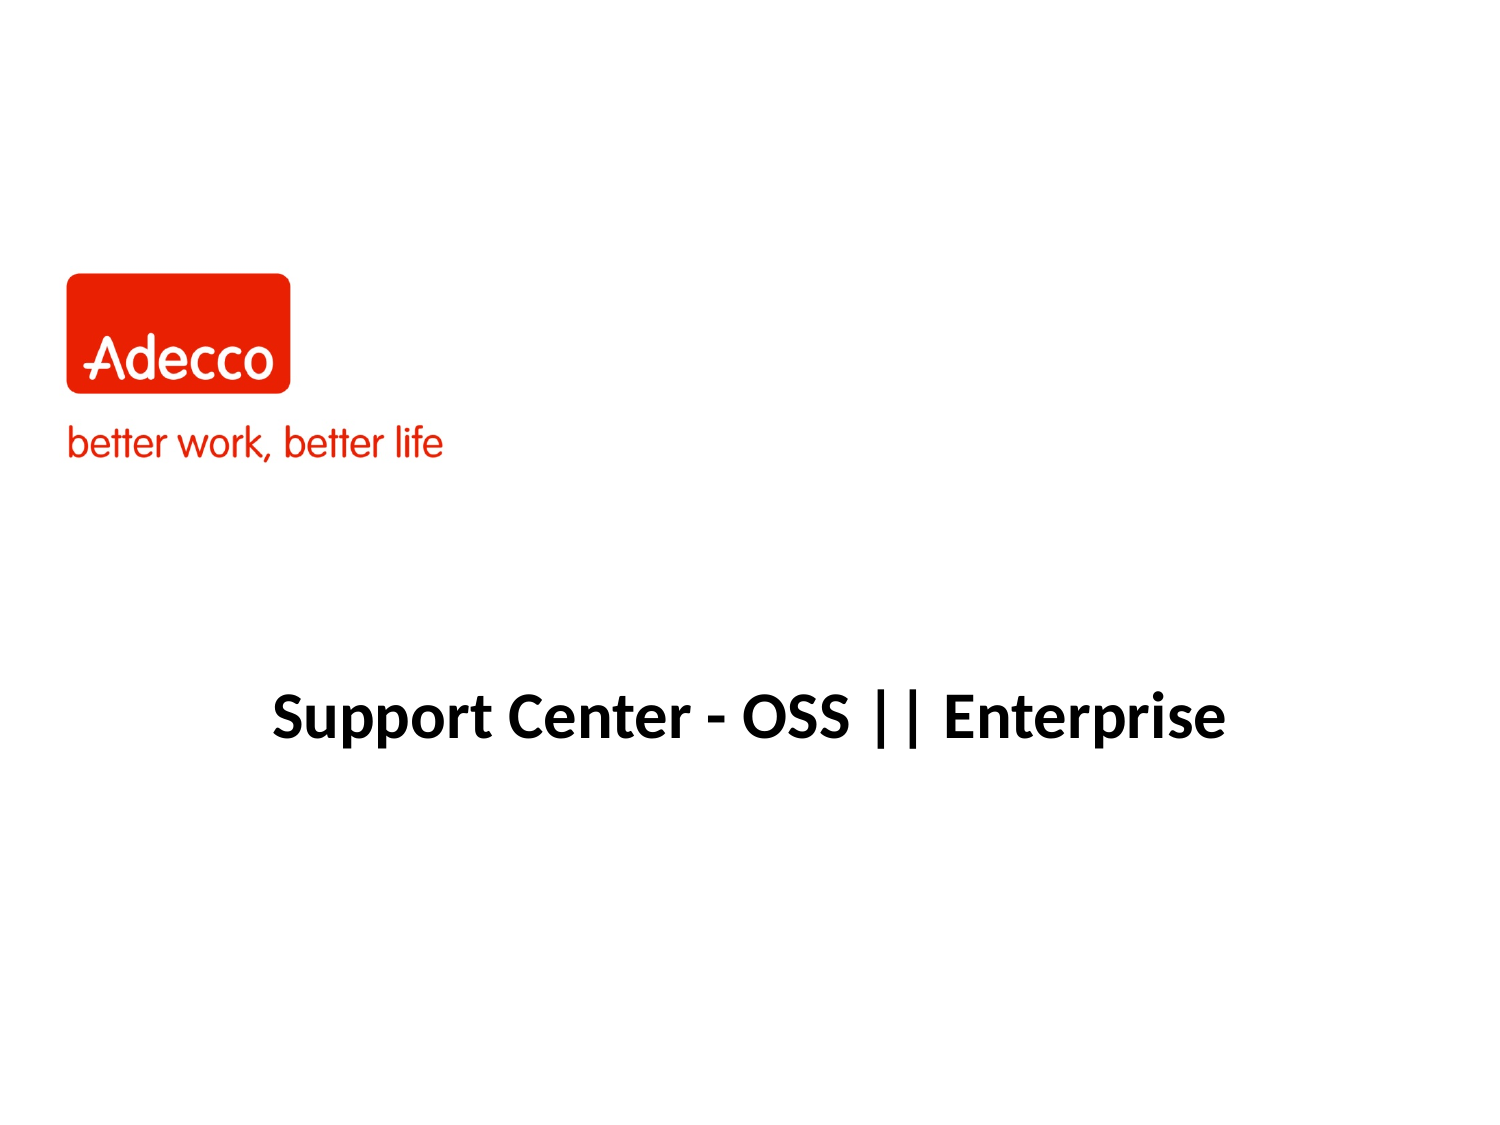

# Support Center - OSS || Enterprise